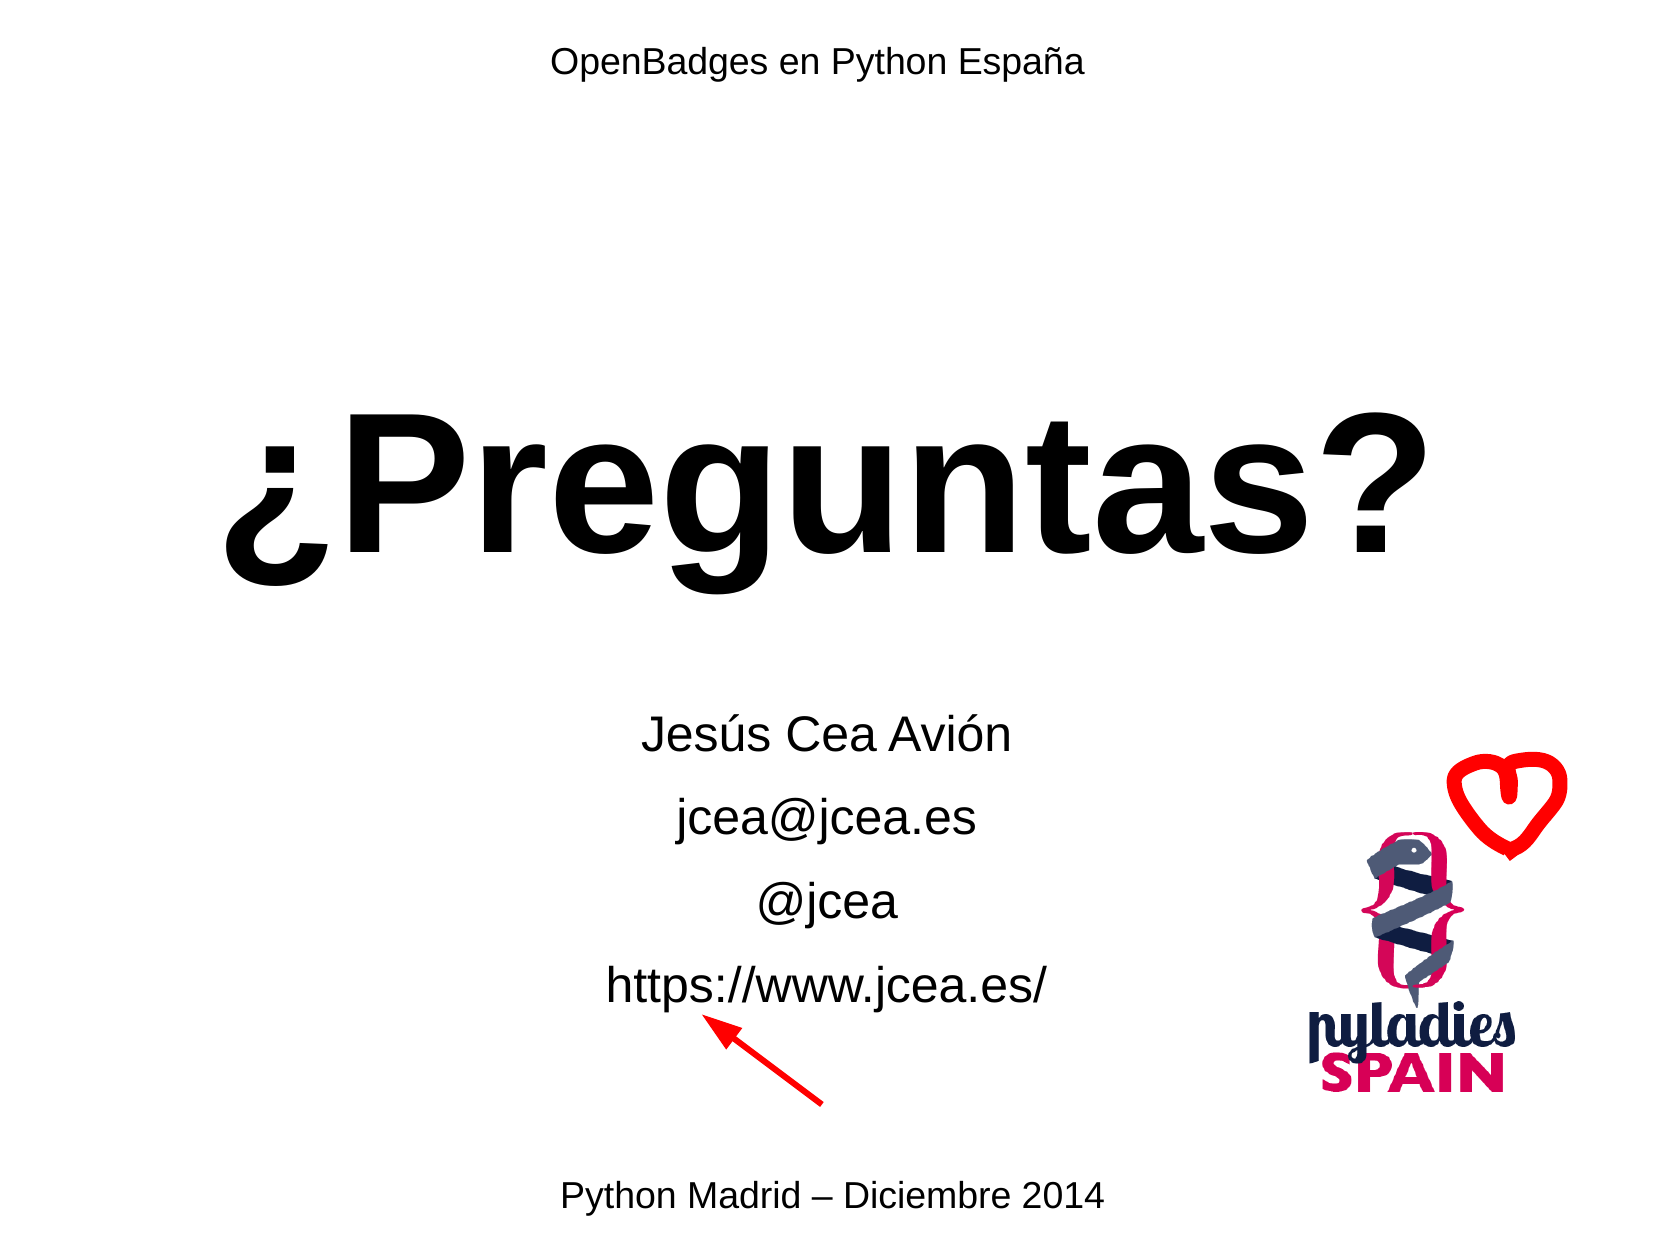

# ¿Preguntas?
Jesús Cea Avión
jcea@jcea.es
@jcea
https://www.jcea.es/
OpenBadges en Python España
Python Madrid – Diciembre 2014